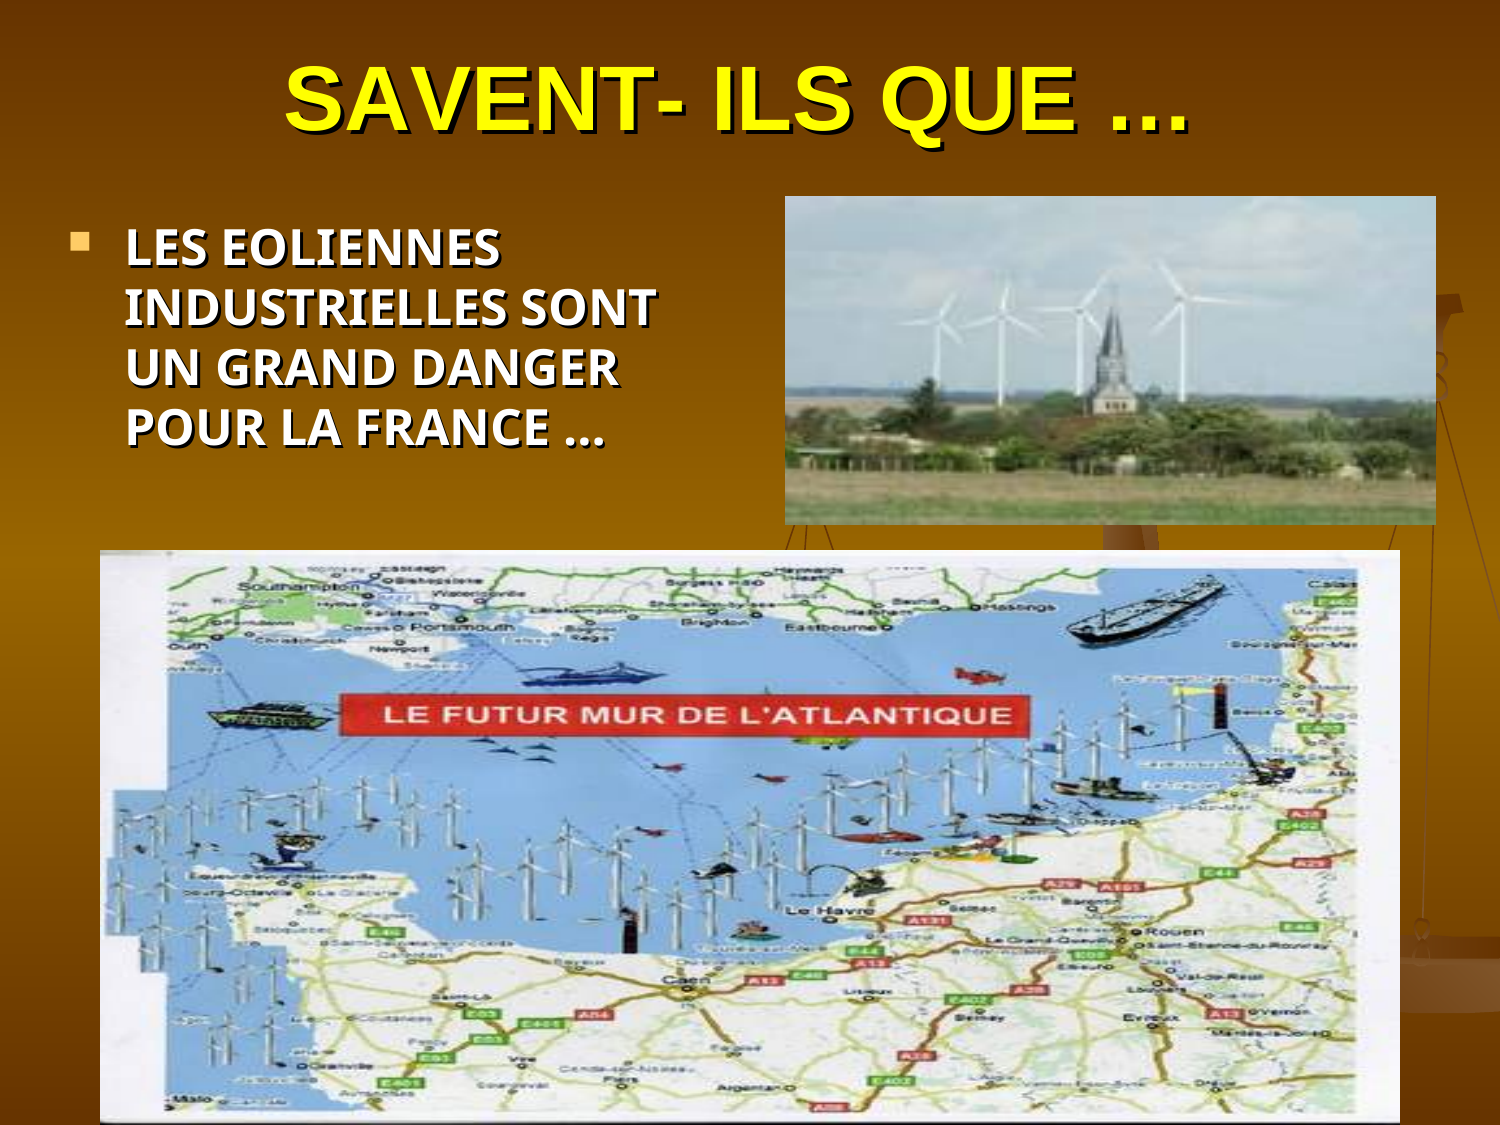

# SAVENT- ILS QUE …
LES EOLIENNES INDUSTRIELLES SONT UN GRAND DANGER POUR LA FRANCE …